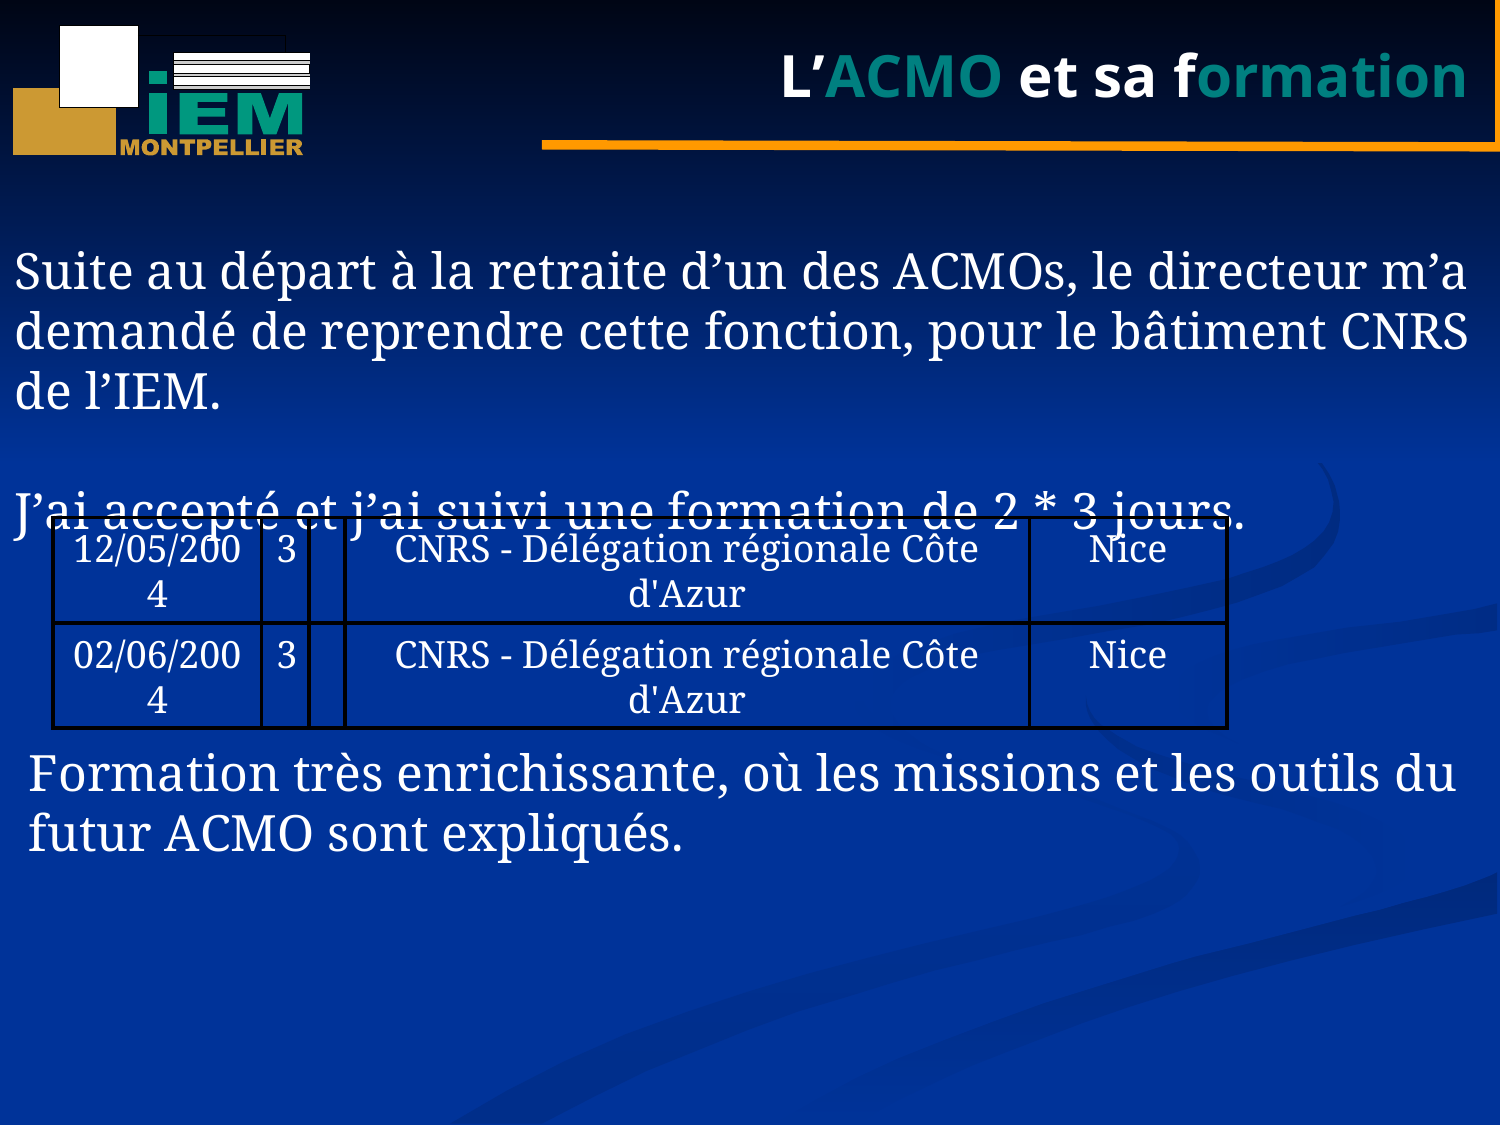

L’ACMO et sa formation
Suite au départ à la retraite d’un des ACMOs, le directeur m’a demandé de reprendre cette fonction, pour le bâtiment CNRS de l’IEM.
J’ai accepté et j’ai suivi une formation de 2 * 3 jours.
| 12/05/2004 | 3 | | CNRS - Délégation régionale Côte d'Azur | Nice |
| --- | --- | --- | --- | --- |
| 02/06/2004 | 3 | | CNRS - Délégation régionale Côte d'Azur | Nice |
Formation très enrichissante, où les missions et les outils du futur ACMO sont expliqués.